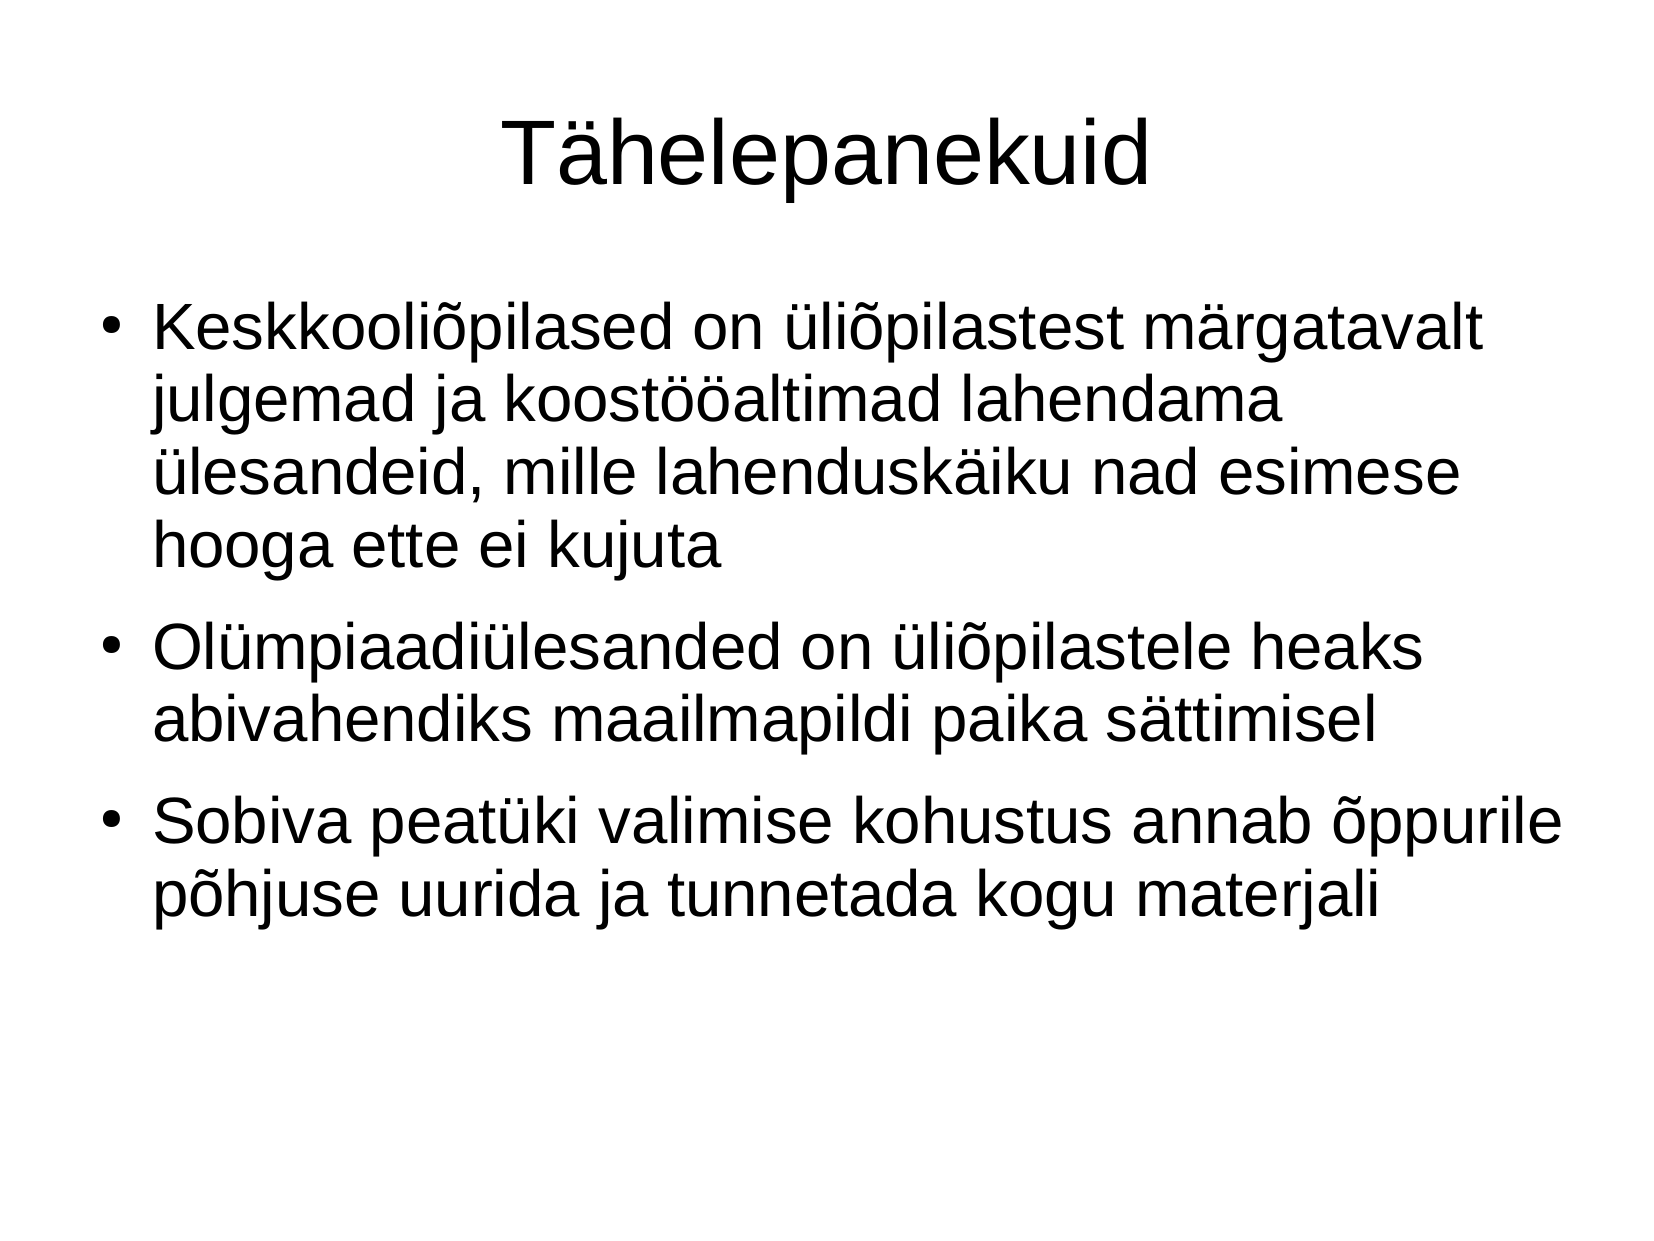

# Tähelepanekuid
Keskkooliõpilased on üliõpilastest märgatavalt julgemad ja koostööaltimad lahendama ülesandeid, mille lahenduskäiku nad esimese hooga ette ei kujuta
Olümpiaadiülesanded on üliõpilastele heaks abivahendiks maailmapildi paika sättimisel
Sobiva peatüki valimise kohustus annab õppurile põhjuse uurida ja tunnetada kogu materjali